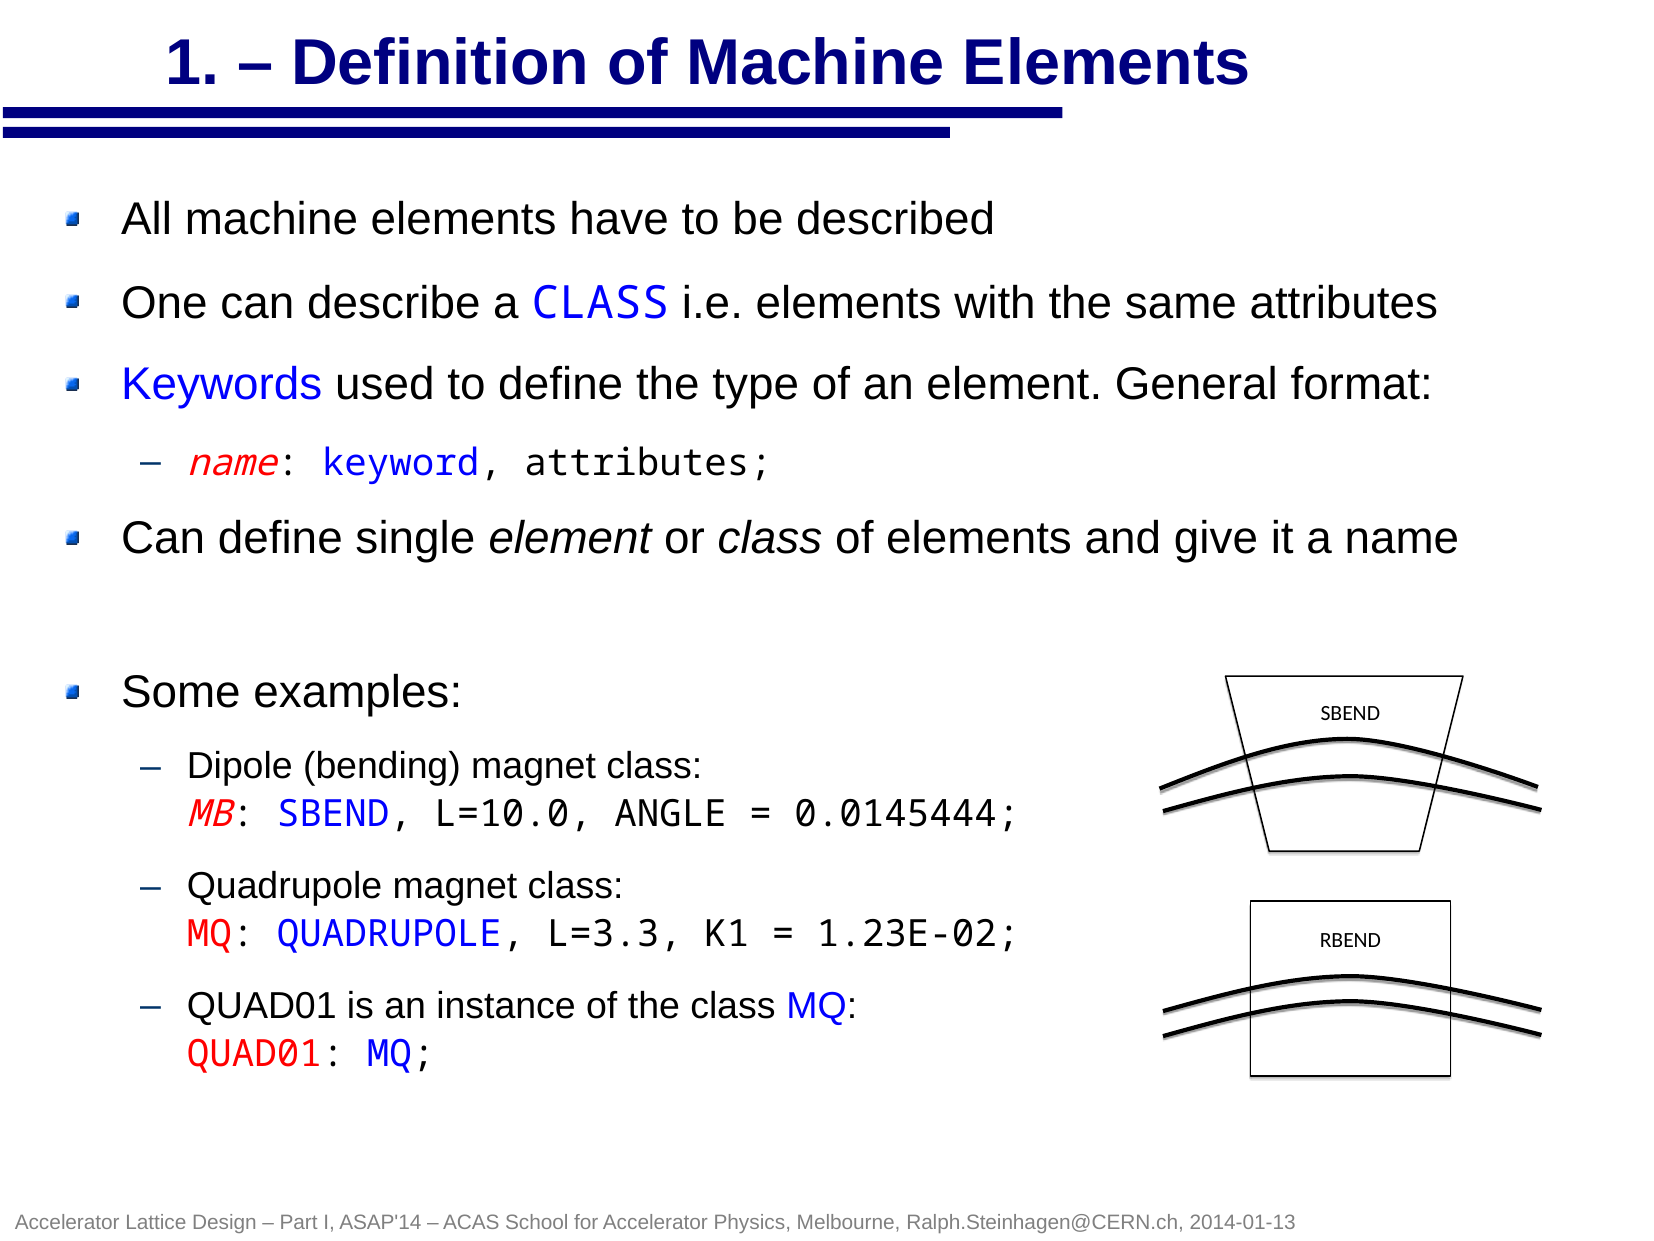

# 1. – Definition of Machine Elements
All machine elements have to be described
One can describe a CLASS i.e. elements with the same attributes
Keywords used to define the type of an element. General format:
name: keyword, attributes;
Can define single element or class of elements and give it a name
Some examples:
Dipole (bending) magnet class: 						MB: SBEND, L=10.0, ANGLE = 0.0145444;
Quadrupole magnet class:							MQ: QUADRUPOLE, L=3.3, K1 = 1.23E-02;
QUAD01 is an instance of the class MQ:					QUAD01: MQ;
SBEND
RBEND